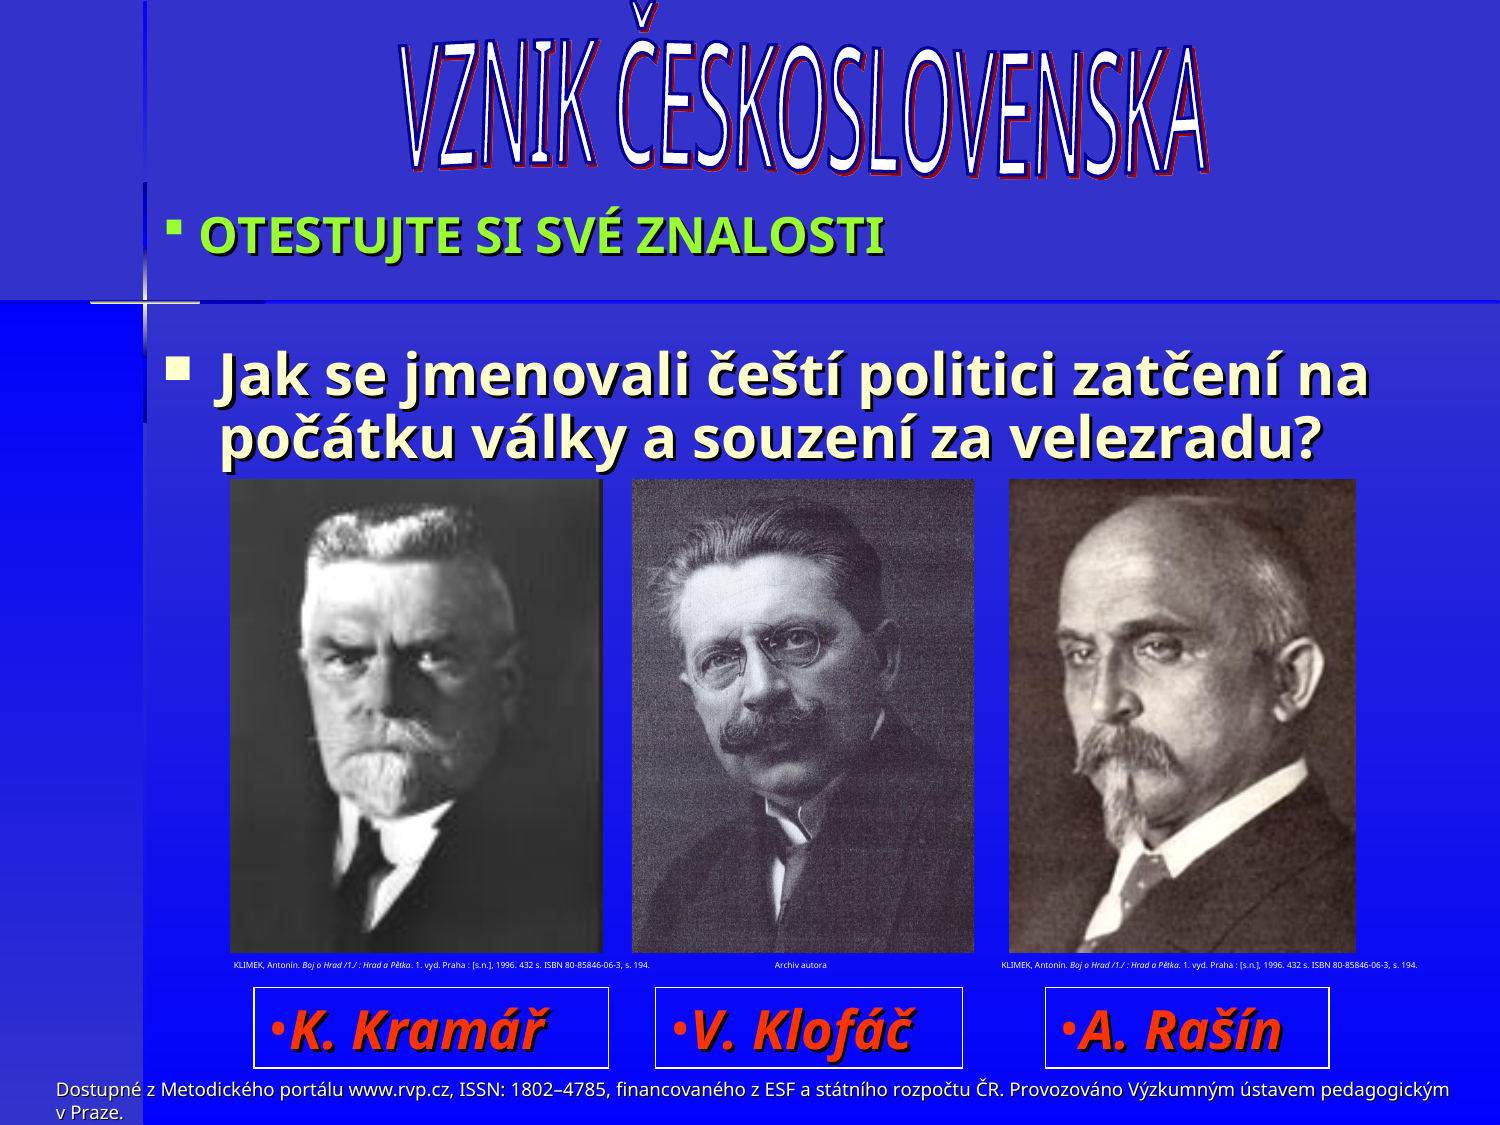

VZNIK ČESKOSLOVENSKA
 OTESTUJTE SI SVÉ ZNALOSTI
# Jak se jmenovali čeští politici zatčení na počátku války a souzení za velezradu?
KLIMEK, Antonín. Boj o Hrad /1./ : Hrad a Pětka. 1. vyd. Praha : [s.n.], 1996. 432 s. ISBN 80-85846-06-3, s. 194.
Archiv autora
KLIMEK, Antonín. Boj o Hrad /1./ : Hrad a Pětka. 1. vyd. Praha : [s.n.], 1996. 432 s. ISBN 80-85846-06-3, s. 194.
K. Kramář
V. Klofáč
A. Rašín
Dostupné z Metodického portálu www.rvp.cz, ISSN: 1802–4785, financovaného z ESF a státního rozpočtu ČR. Provozováno Výzkumným ústavem pedagogickým v Praze.